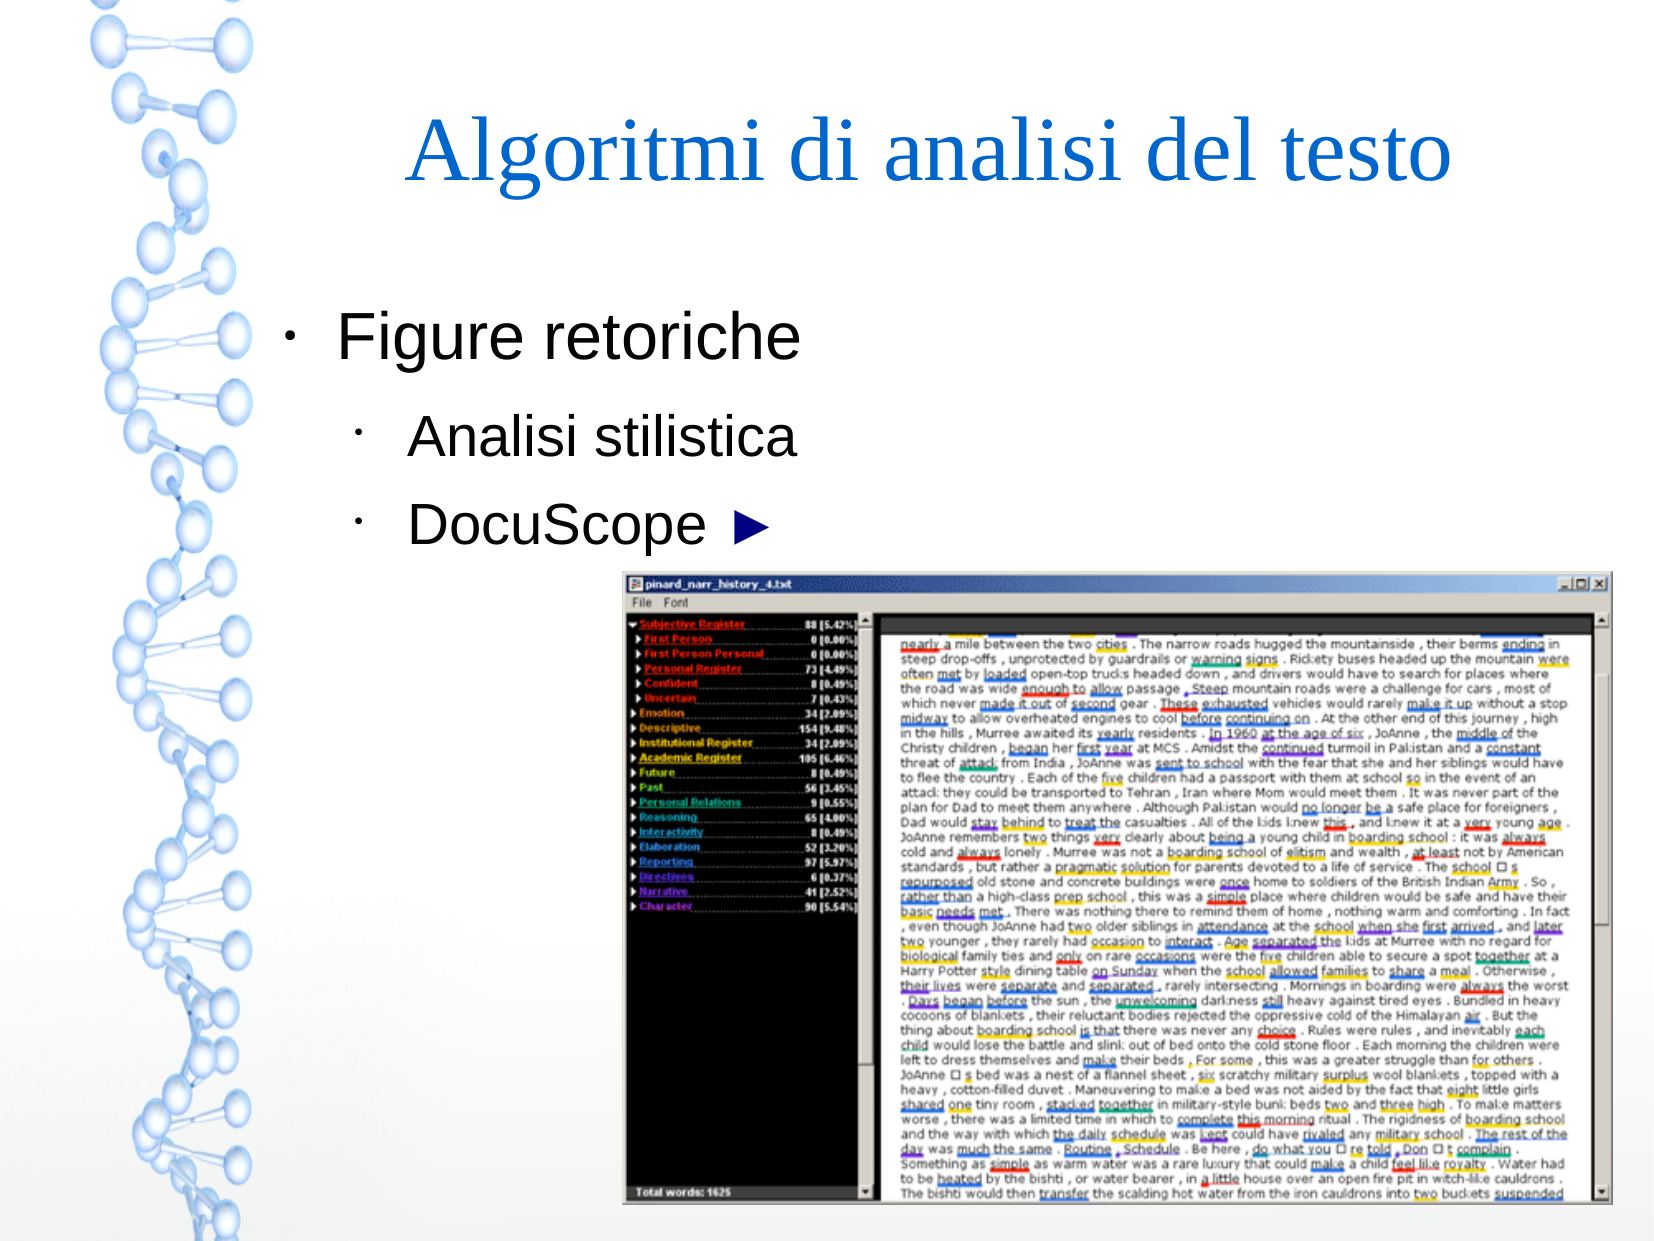

# Algoritmi di analisi del testo
Figure retoriche
Analisi stilistica
DocuScope ►